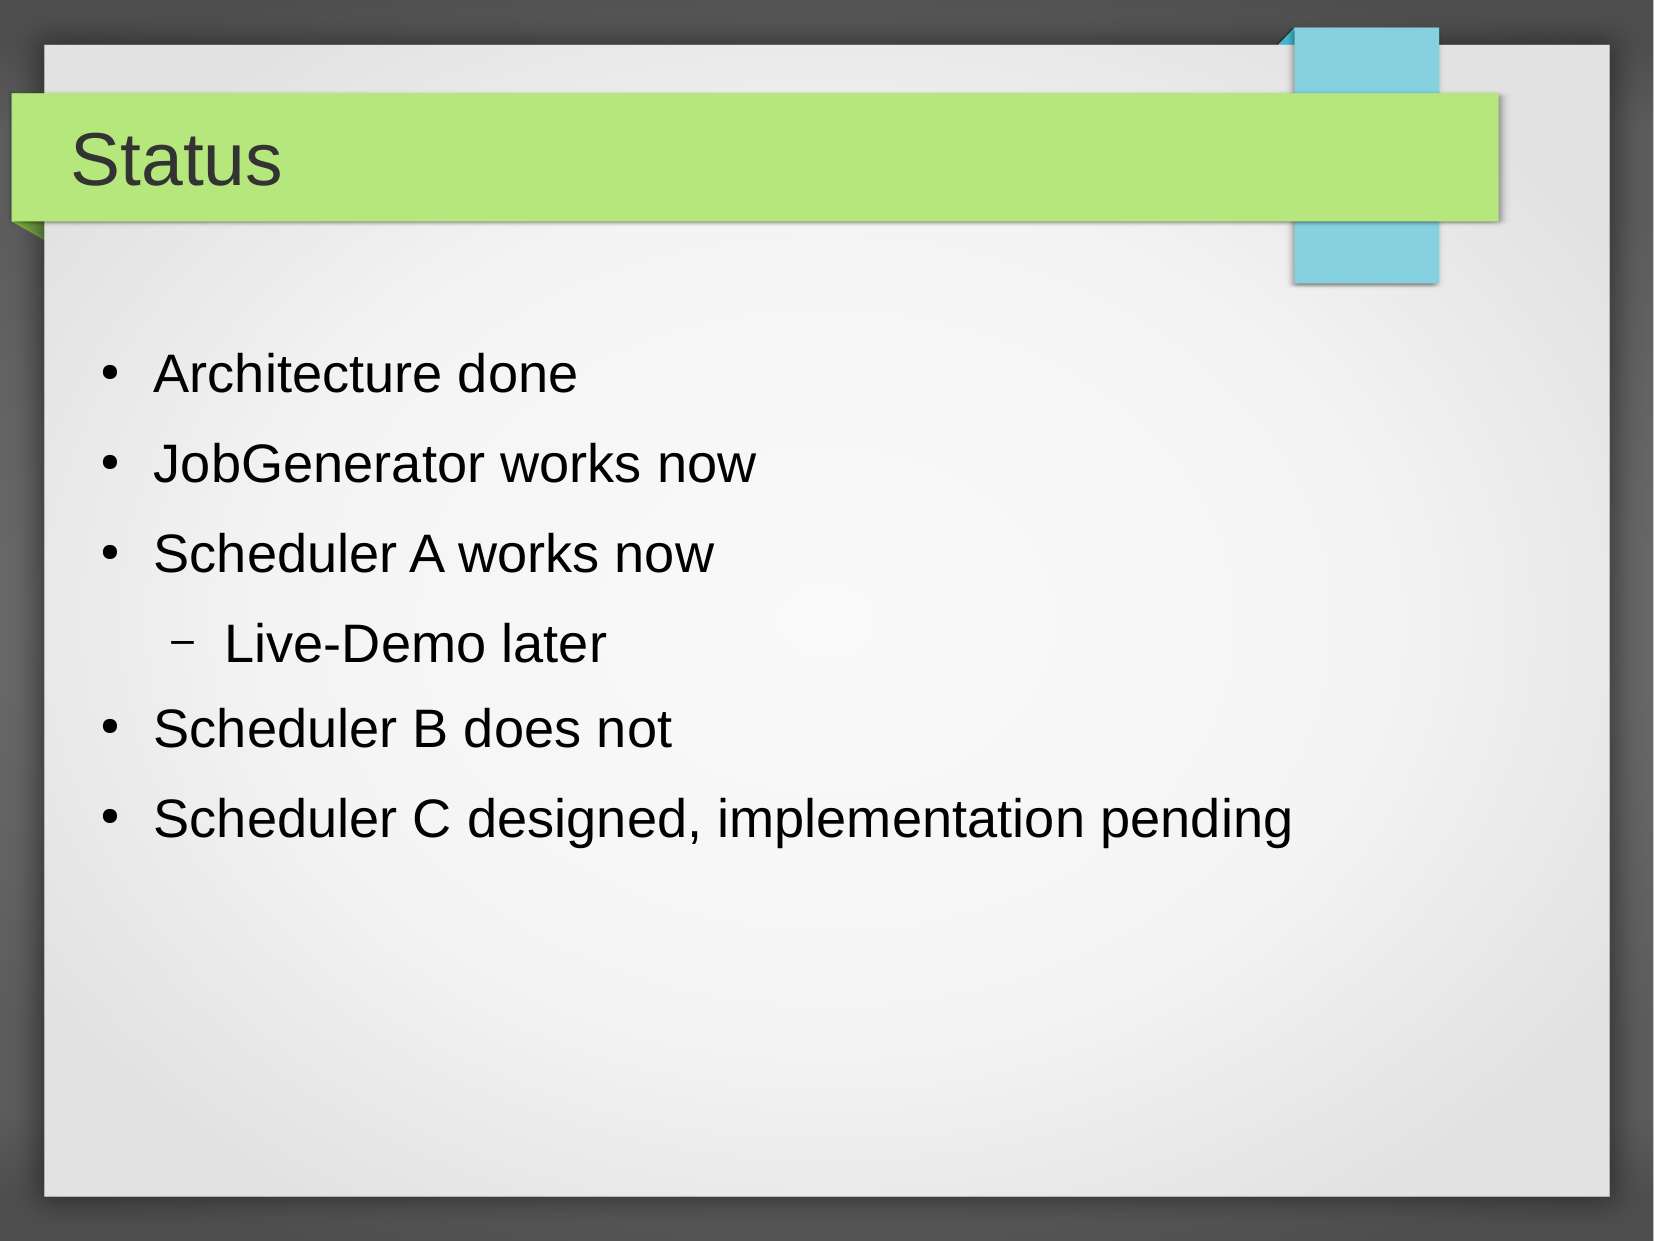

# Status
Architecture done
JobGenerator works now
Scheduler A works now
Live-Demo later
Scheduler B does not
Scheduler C designed, implementation pending